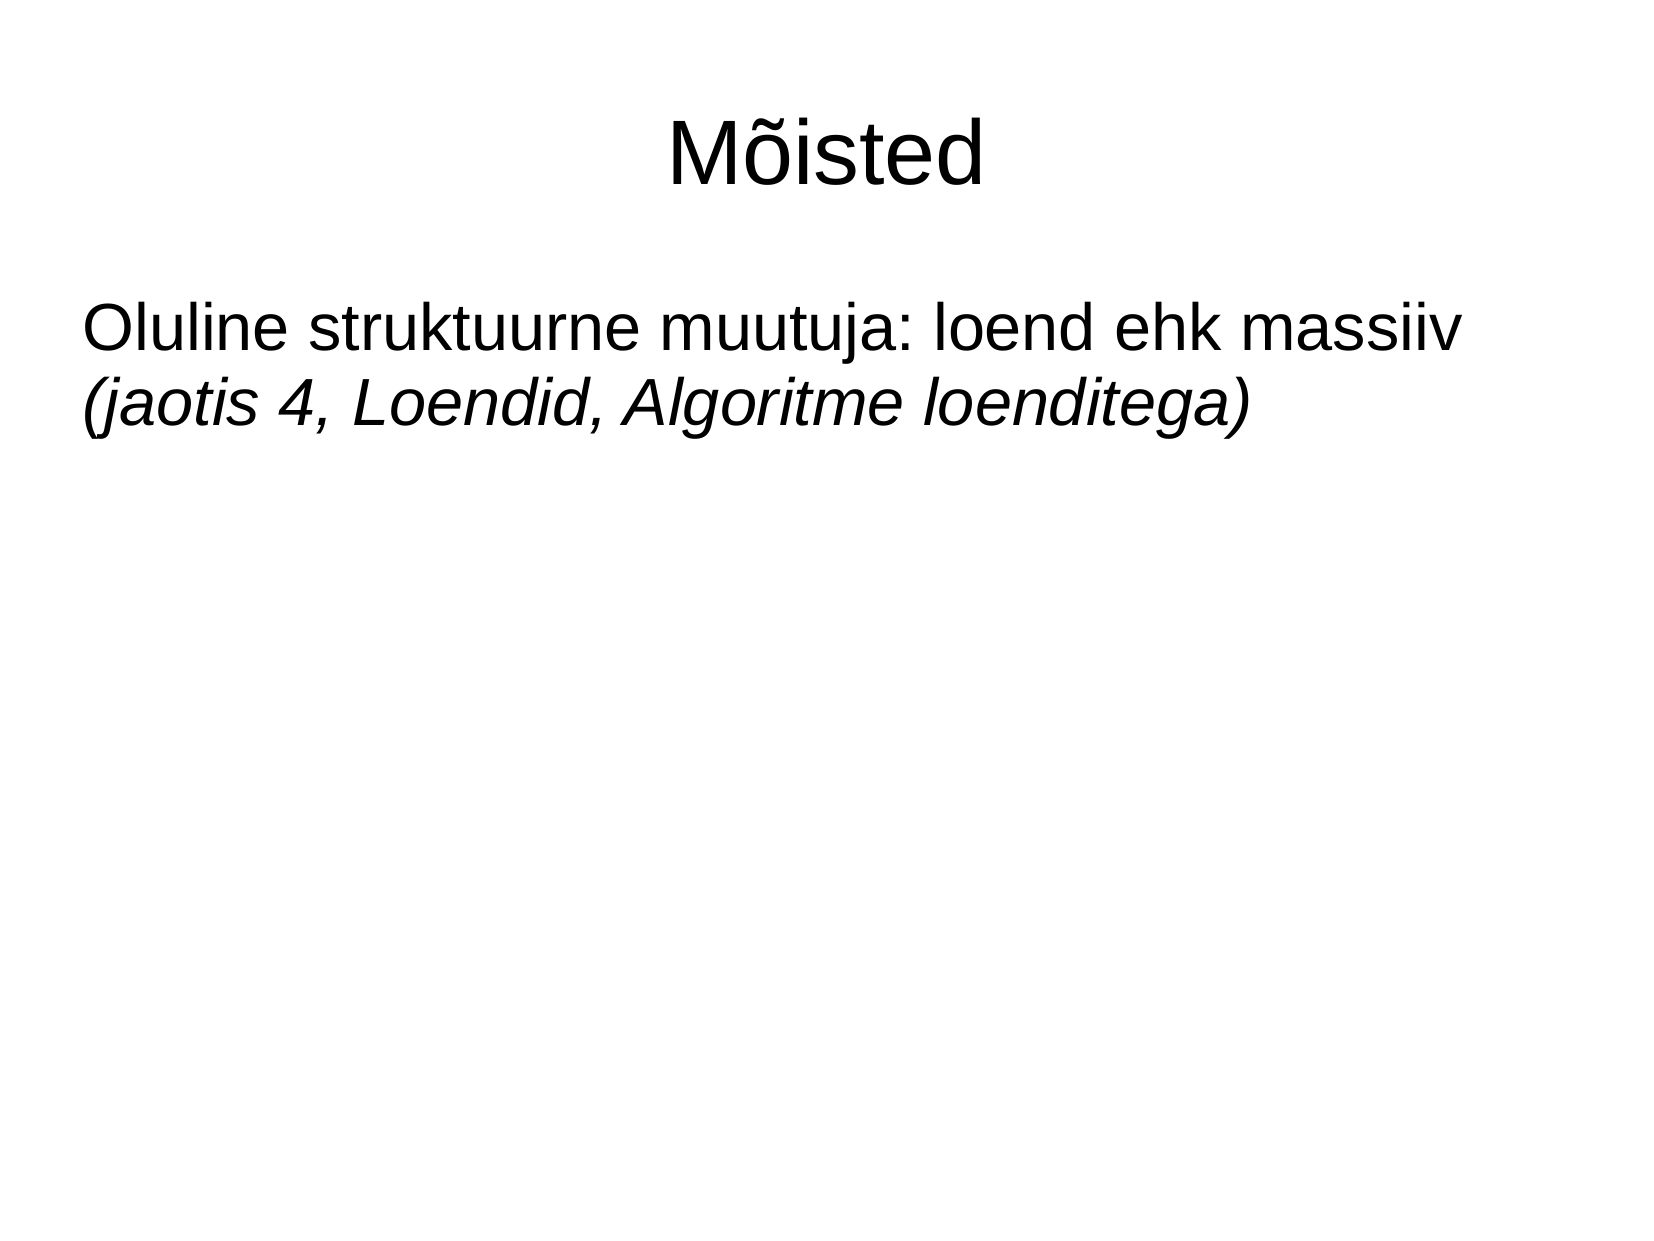

# Mõisted
Oluline struktuurne muutuja: loend ehk massiiv (jaotis 4, Loendid, Algoritme loenditega)